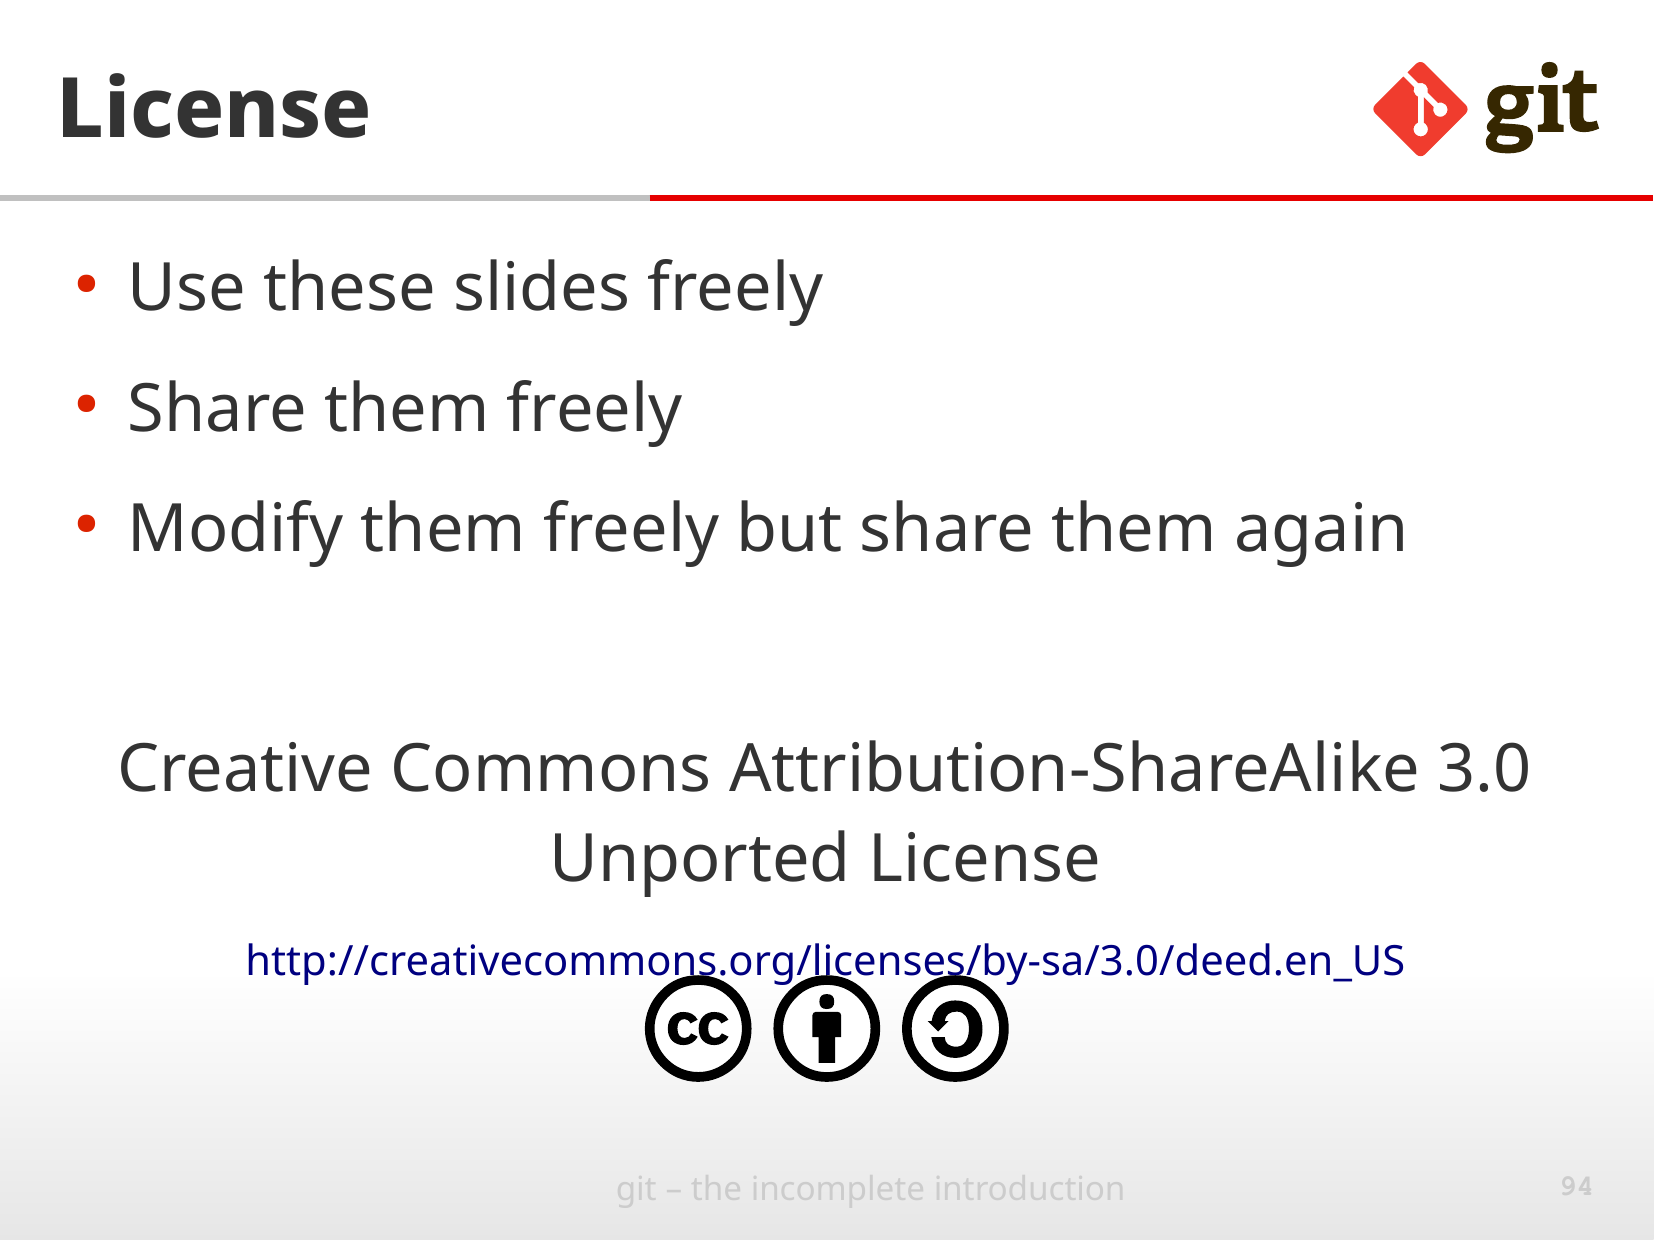

# License
Use these slides freely
Share them freely
Modify them freely but share them again
Creative Commons Attribution-ShareAlike 3.0 Unported License
http://creativecommons.org/licenses/by-sa/3.0/deed.en_US
94